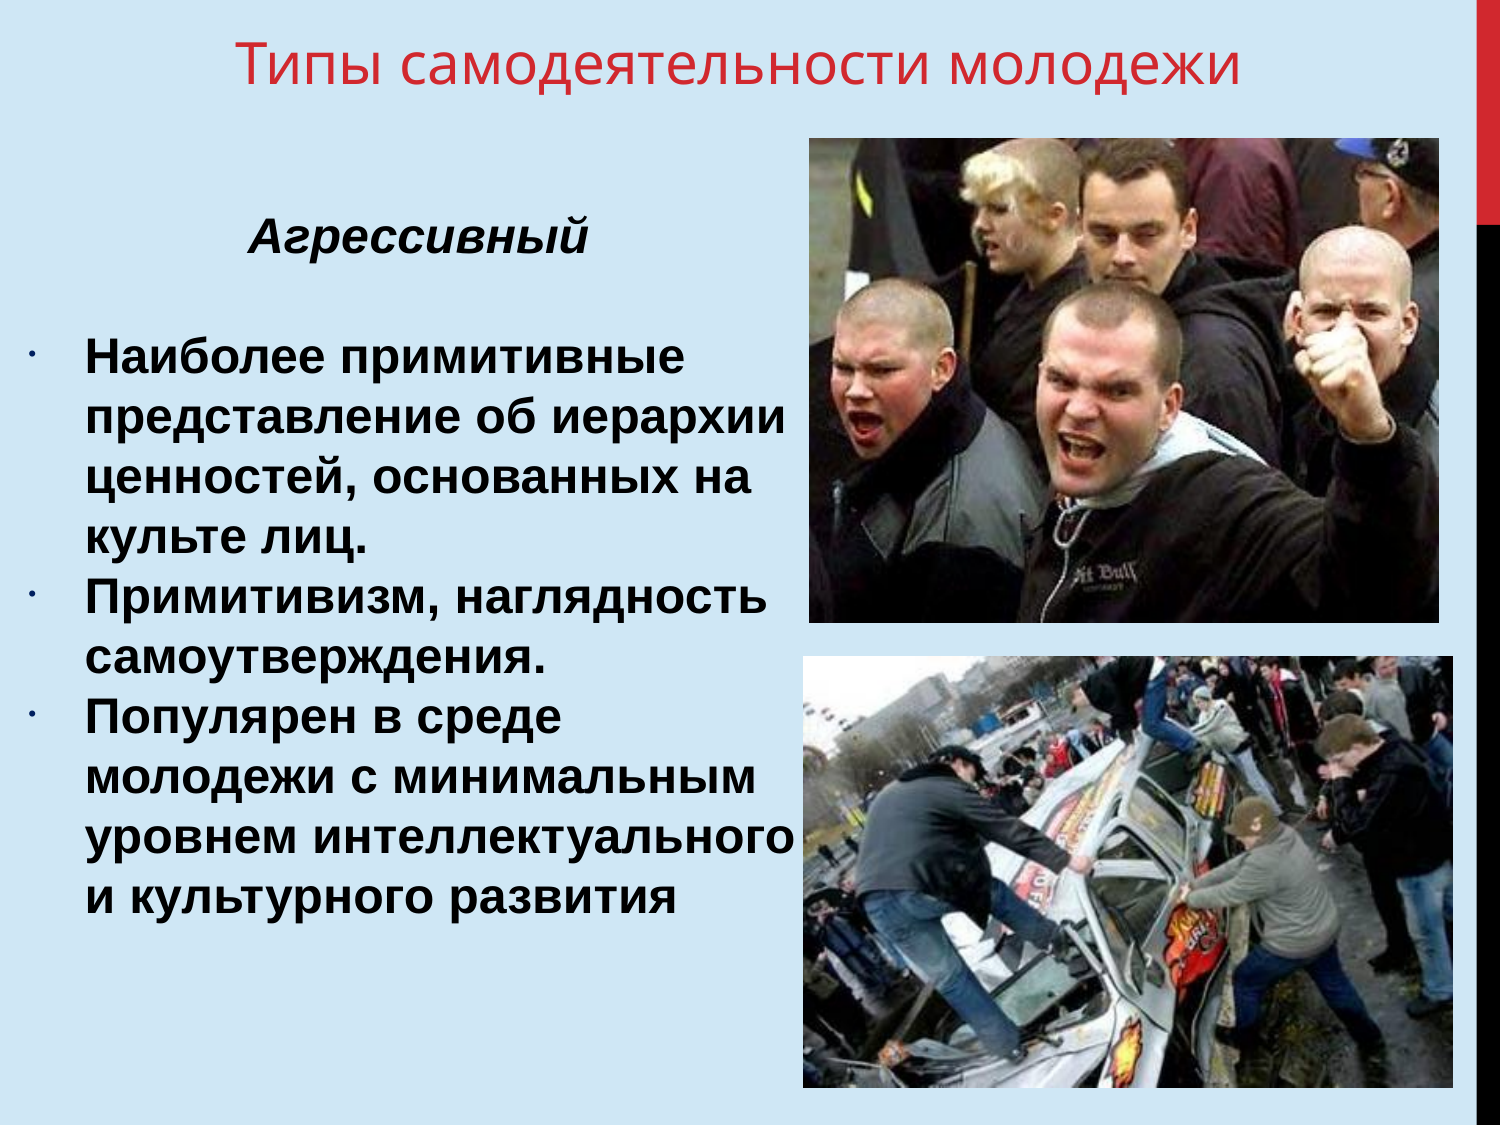

# Типы самодеятельности молодежи
Агрессивный
Наиболее примитивные представление об иерархии ценностей, основанных на культе лиц.
Примитивизм, наглядность самоутверждения.
Популярен в среде молодежи с минимальным уровнем интеллектуального и культурного развития